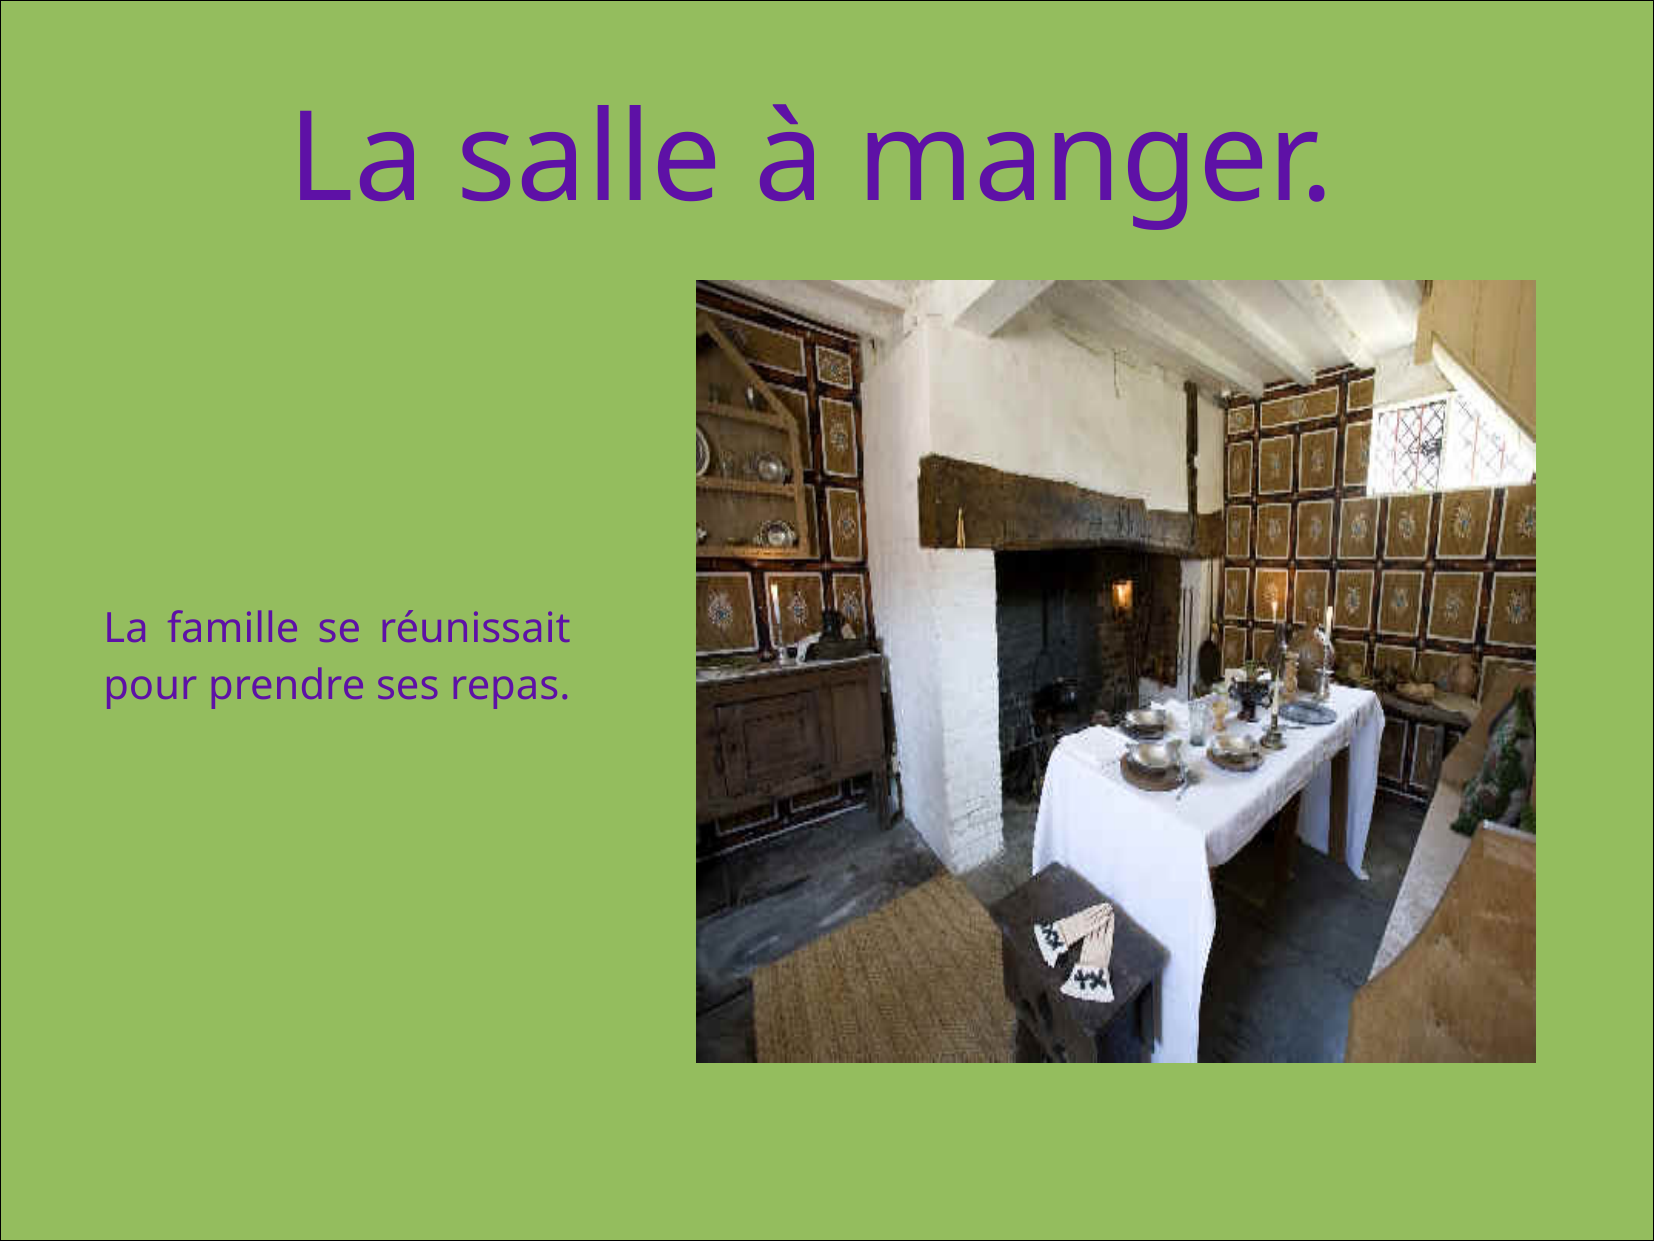

La salle à manger.
La famille se réunissait pour prendre ses repas.